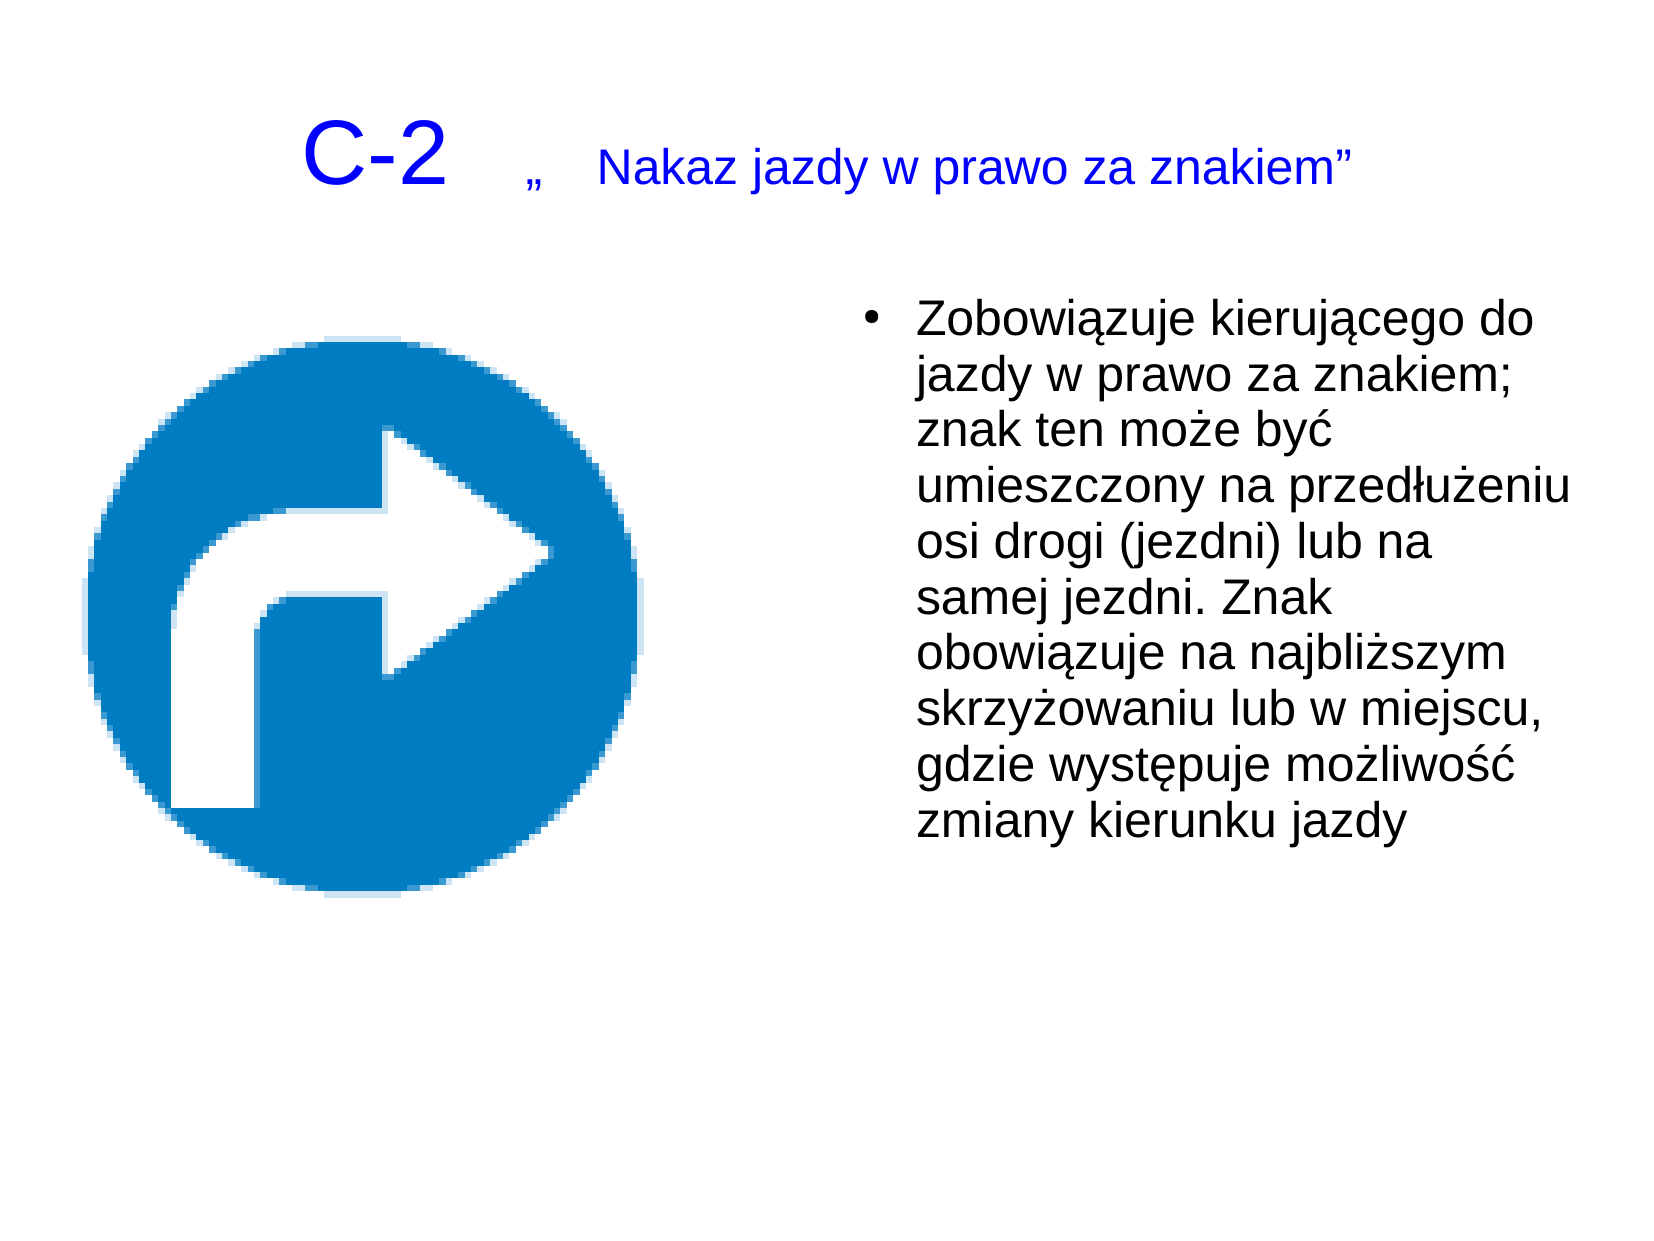

# C-2 „	Nakaz jazdy w prawo za znakiem”
Zobowiązuje kierującego do jazdy w prawo za znakiem; znak ten może być umieszczony na przedłużeniu osi drogi (jezdni) lub na samej jezdni. Znak obowiązuje na najbliższym skrzyżowaniu lub w miejscu, gdzie występuje możliwość zmiany kierunku jazdy